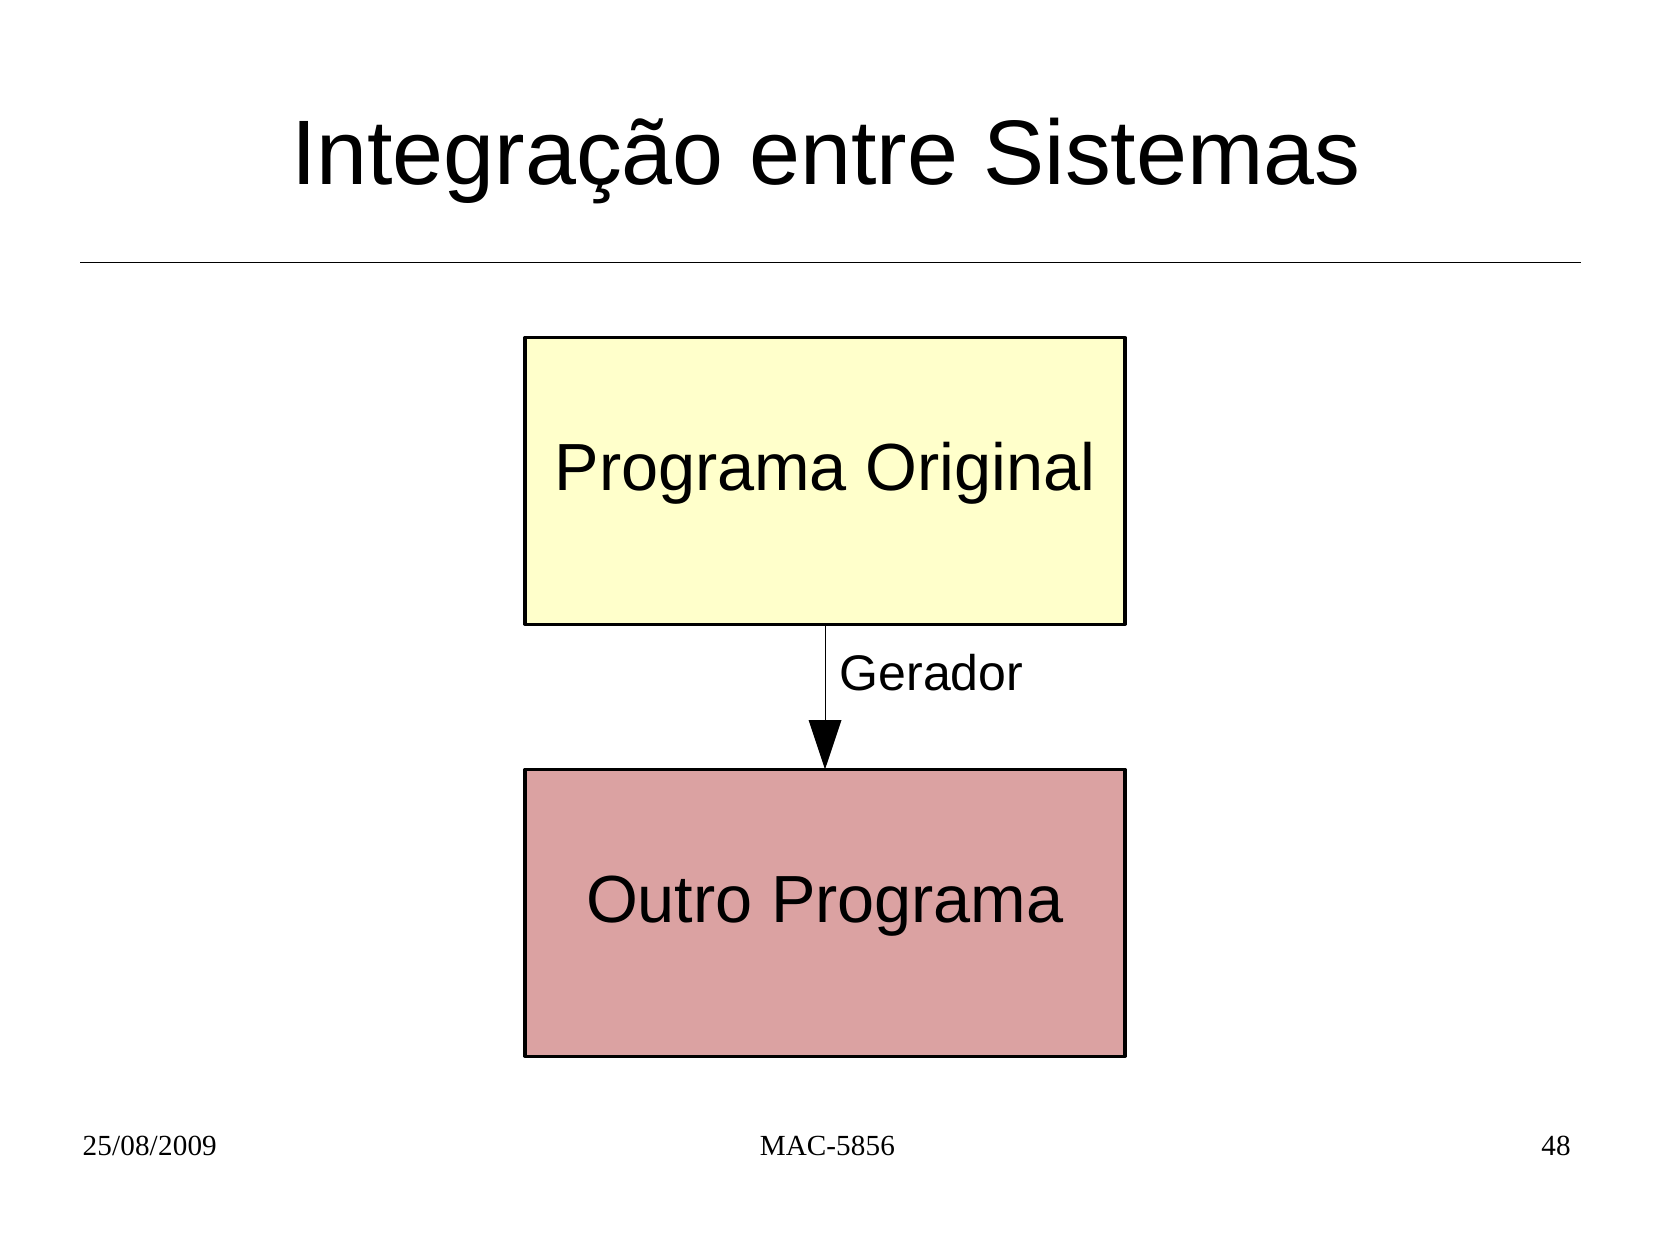

# Integração entre Sistemas
Programa Original
Gerador
Outro Programa
25/08/2009
MAC-5856
48